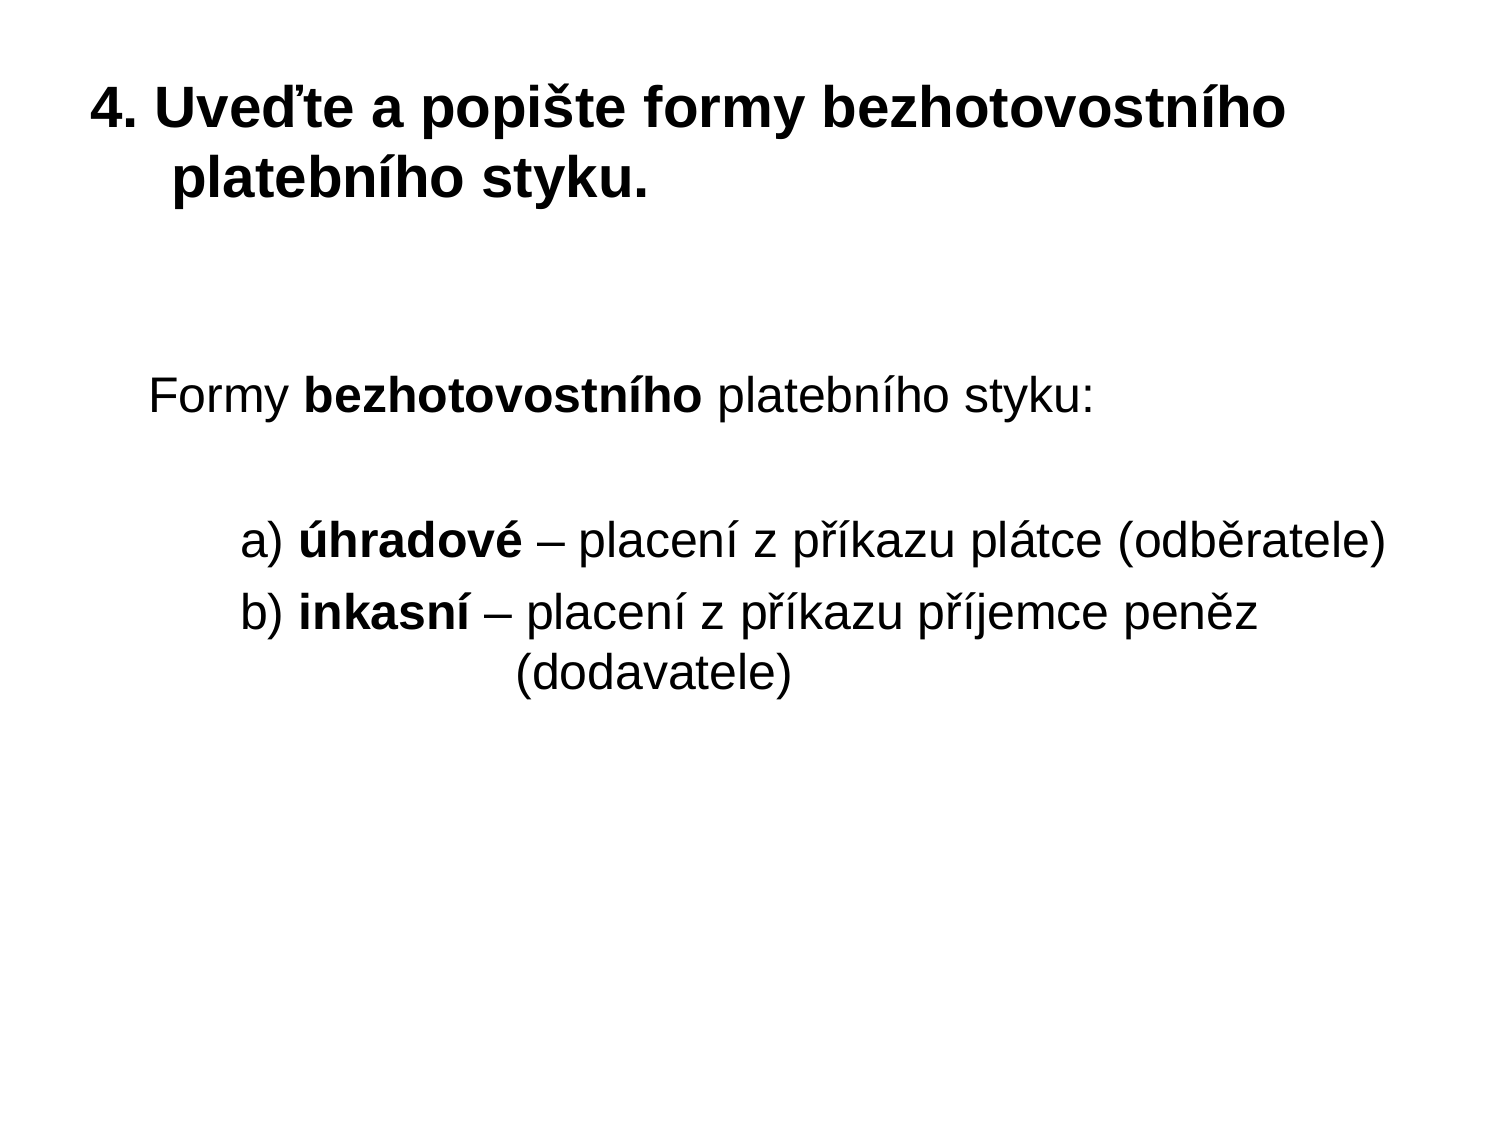

# 4. Uveďte a popište formy bezhotovostního platebního styku.
	Formy bezhotovostního platebního styku:
		a) úhradové – placení z příkazu plátce (odběratele)
		b) inkasní – placení z příkazu příjemce peněz 			 (dodavatele)